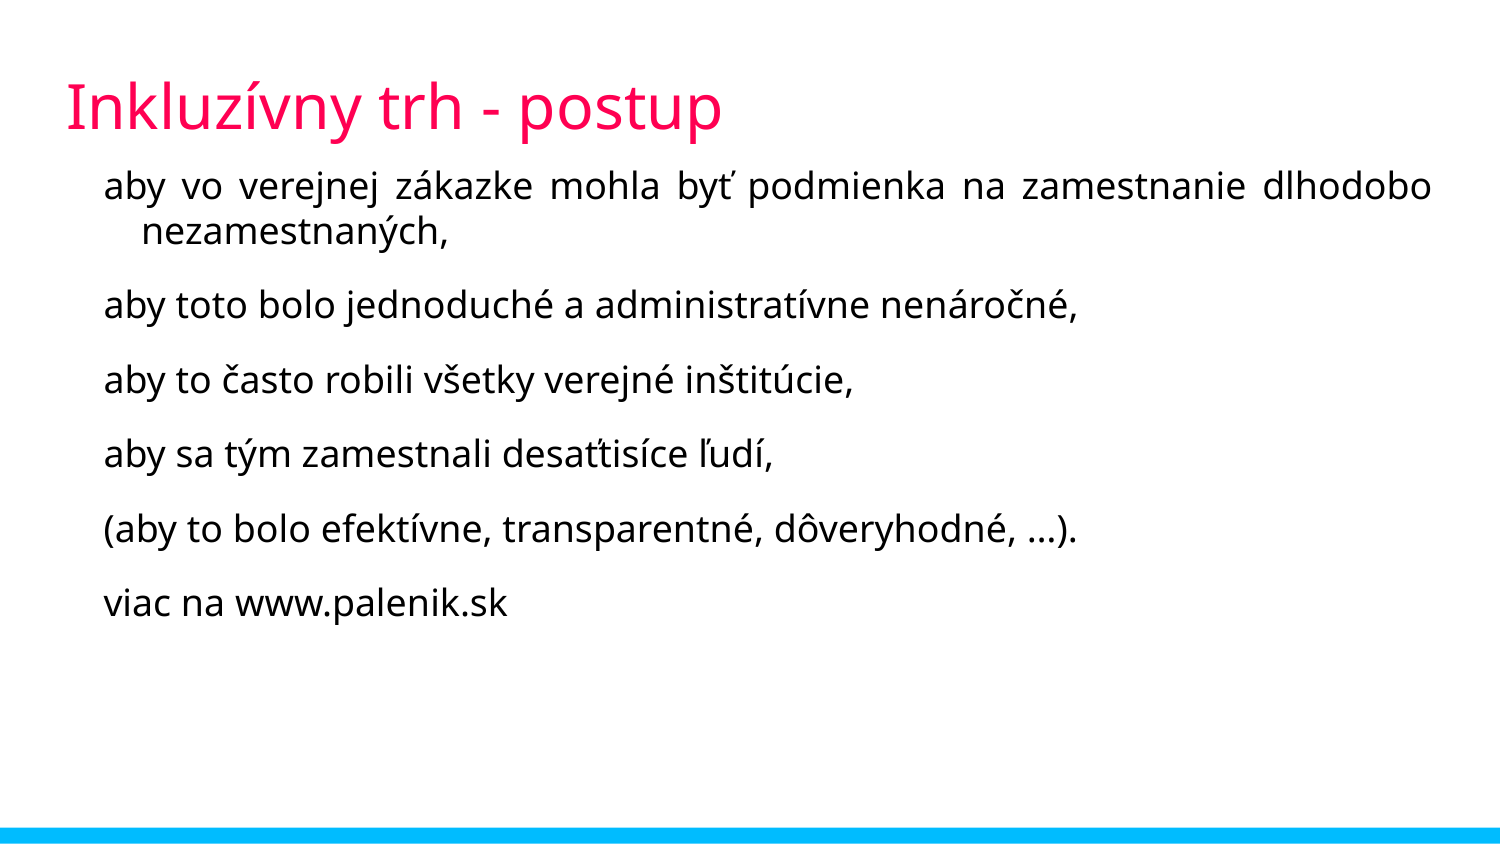

# Inkluzívny trh - postup
aby vo verejnej zákazke mohla byť podmienka na zamestnanie dlhodobo nezamestnaných,
aby toto bolo jednoduché a administratívne nenáročné,
aby to často robili všetky verejné inštitúcie,
aby sa tým zamestnali desaťtisíce ľudí,
(aby to bolo efektívne, transparentné, dôveryhodné, …).
viac na www.palenik.sk